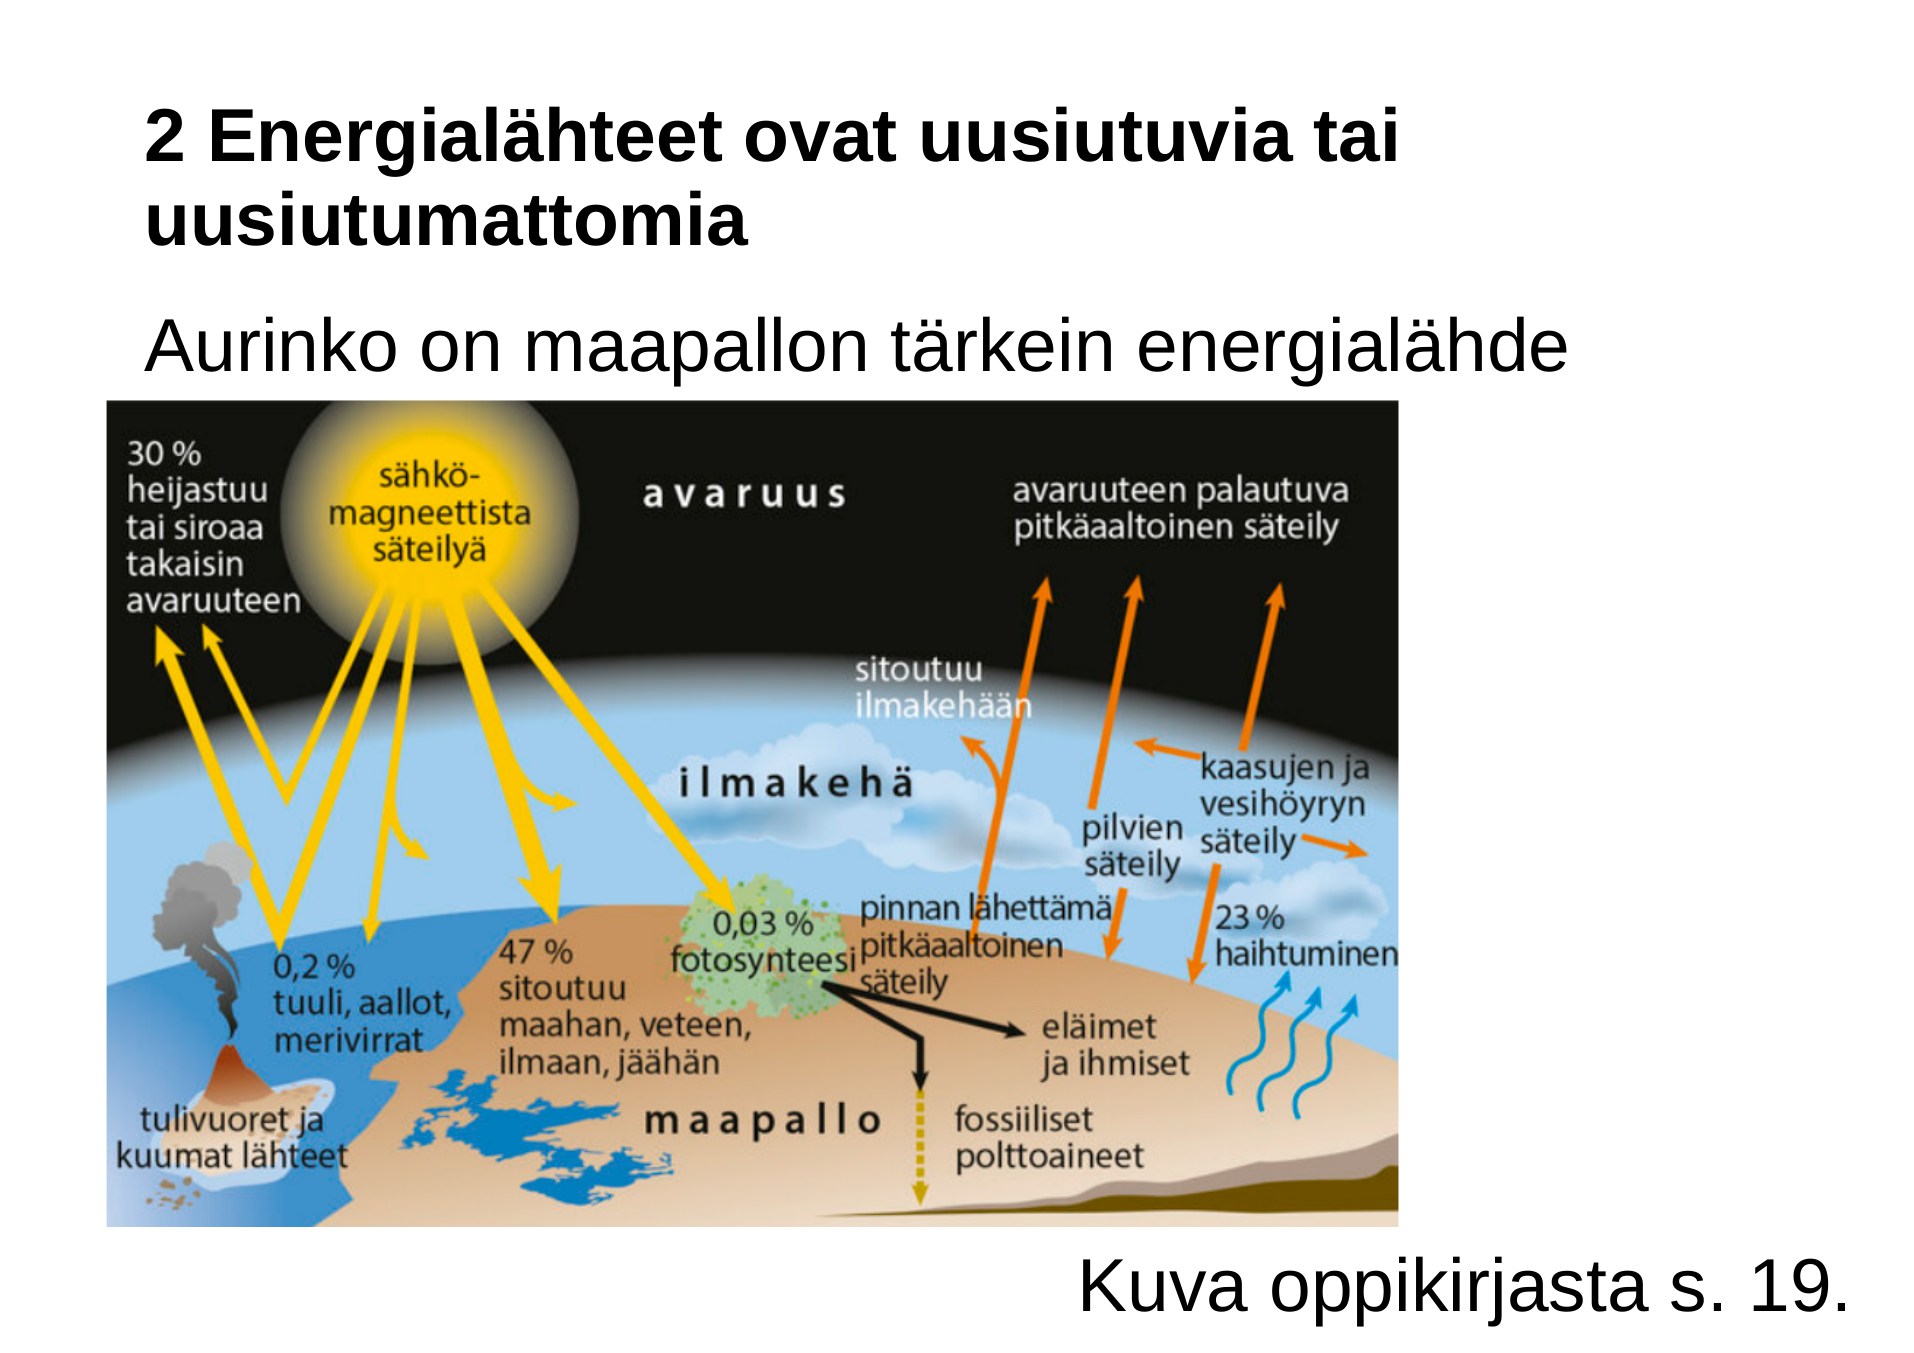

2 Energialähteet ovat uusiutuvia tai
uusiutumattomia
Aurinko on maapallon tärkein energialähde
Kuva oppikirjasta s. 19.